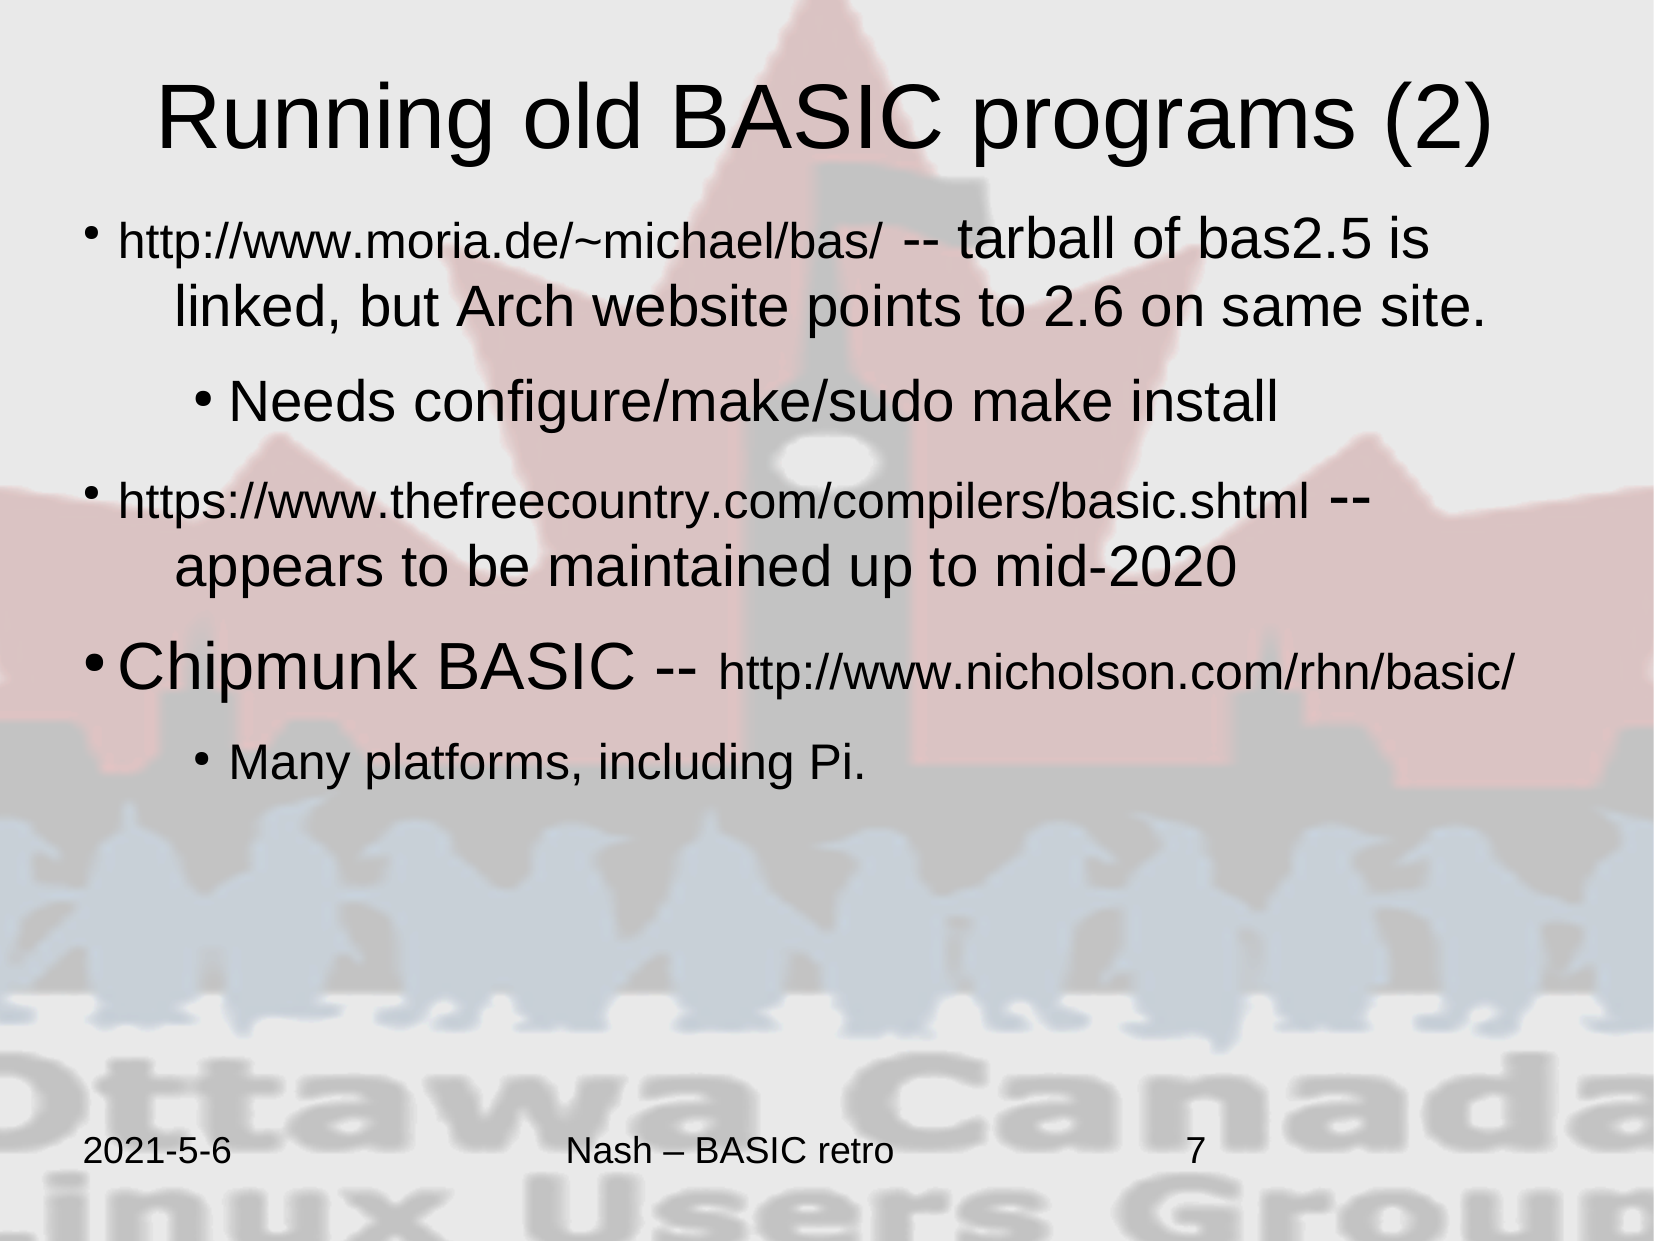

# Running old BASIC programs (2)
http://www.moria.de/~michael/bas/ -- tarball of bas2.5 is linked, but Arch website points to 2.6 on same site.
Needs configure/make/sudo make install
https://www.thefreecountry.com/compilers/basic.shtml -- appears to be maintained up to mid-2020
Chipmunk BASIC -- http://www.nicholson.com/rhn/basic/
Many platforms, including Pi.
7